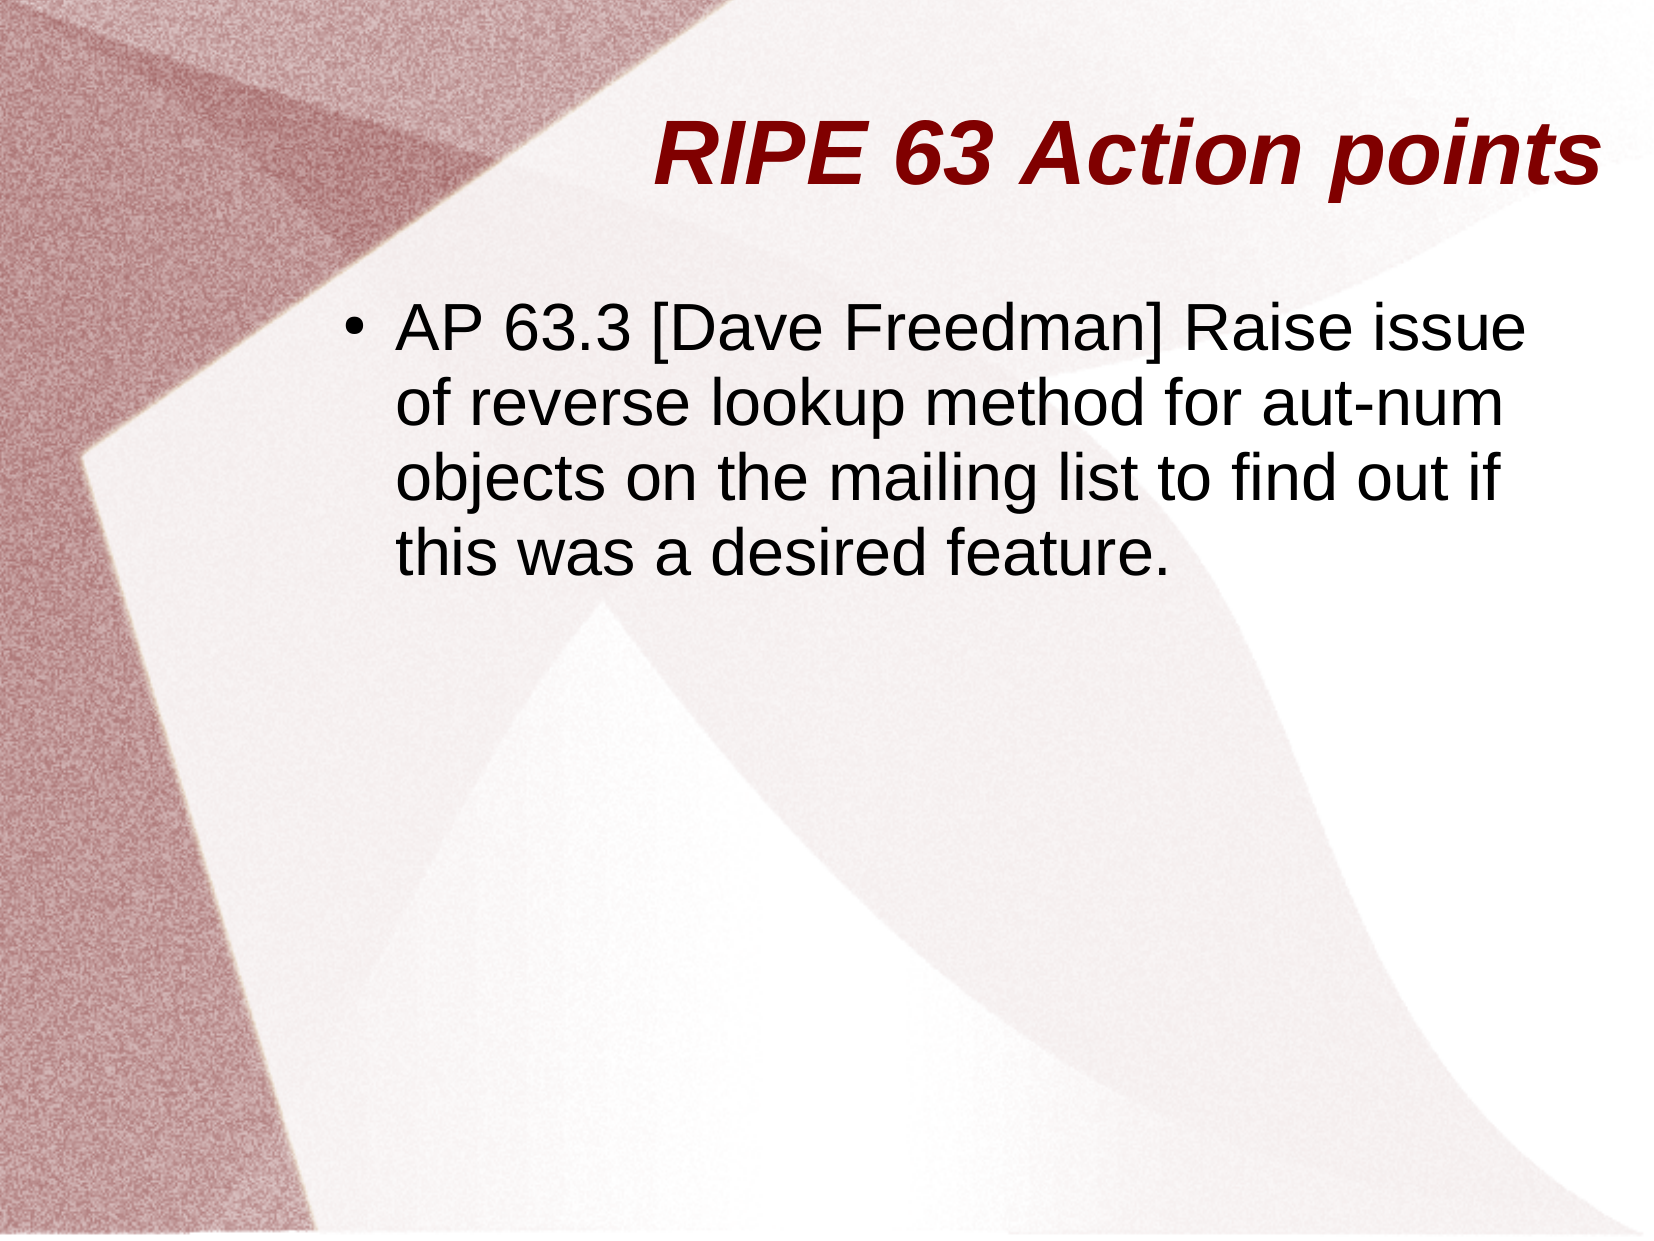

# RIPE 63 Action points
AP 63.3 [Dave Freedman] Raise issue of reverse lookup method for aut-num objects on the mailing list to find out if this was a desired feature.